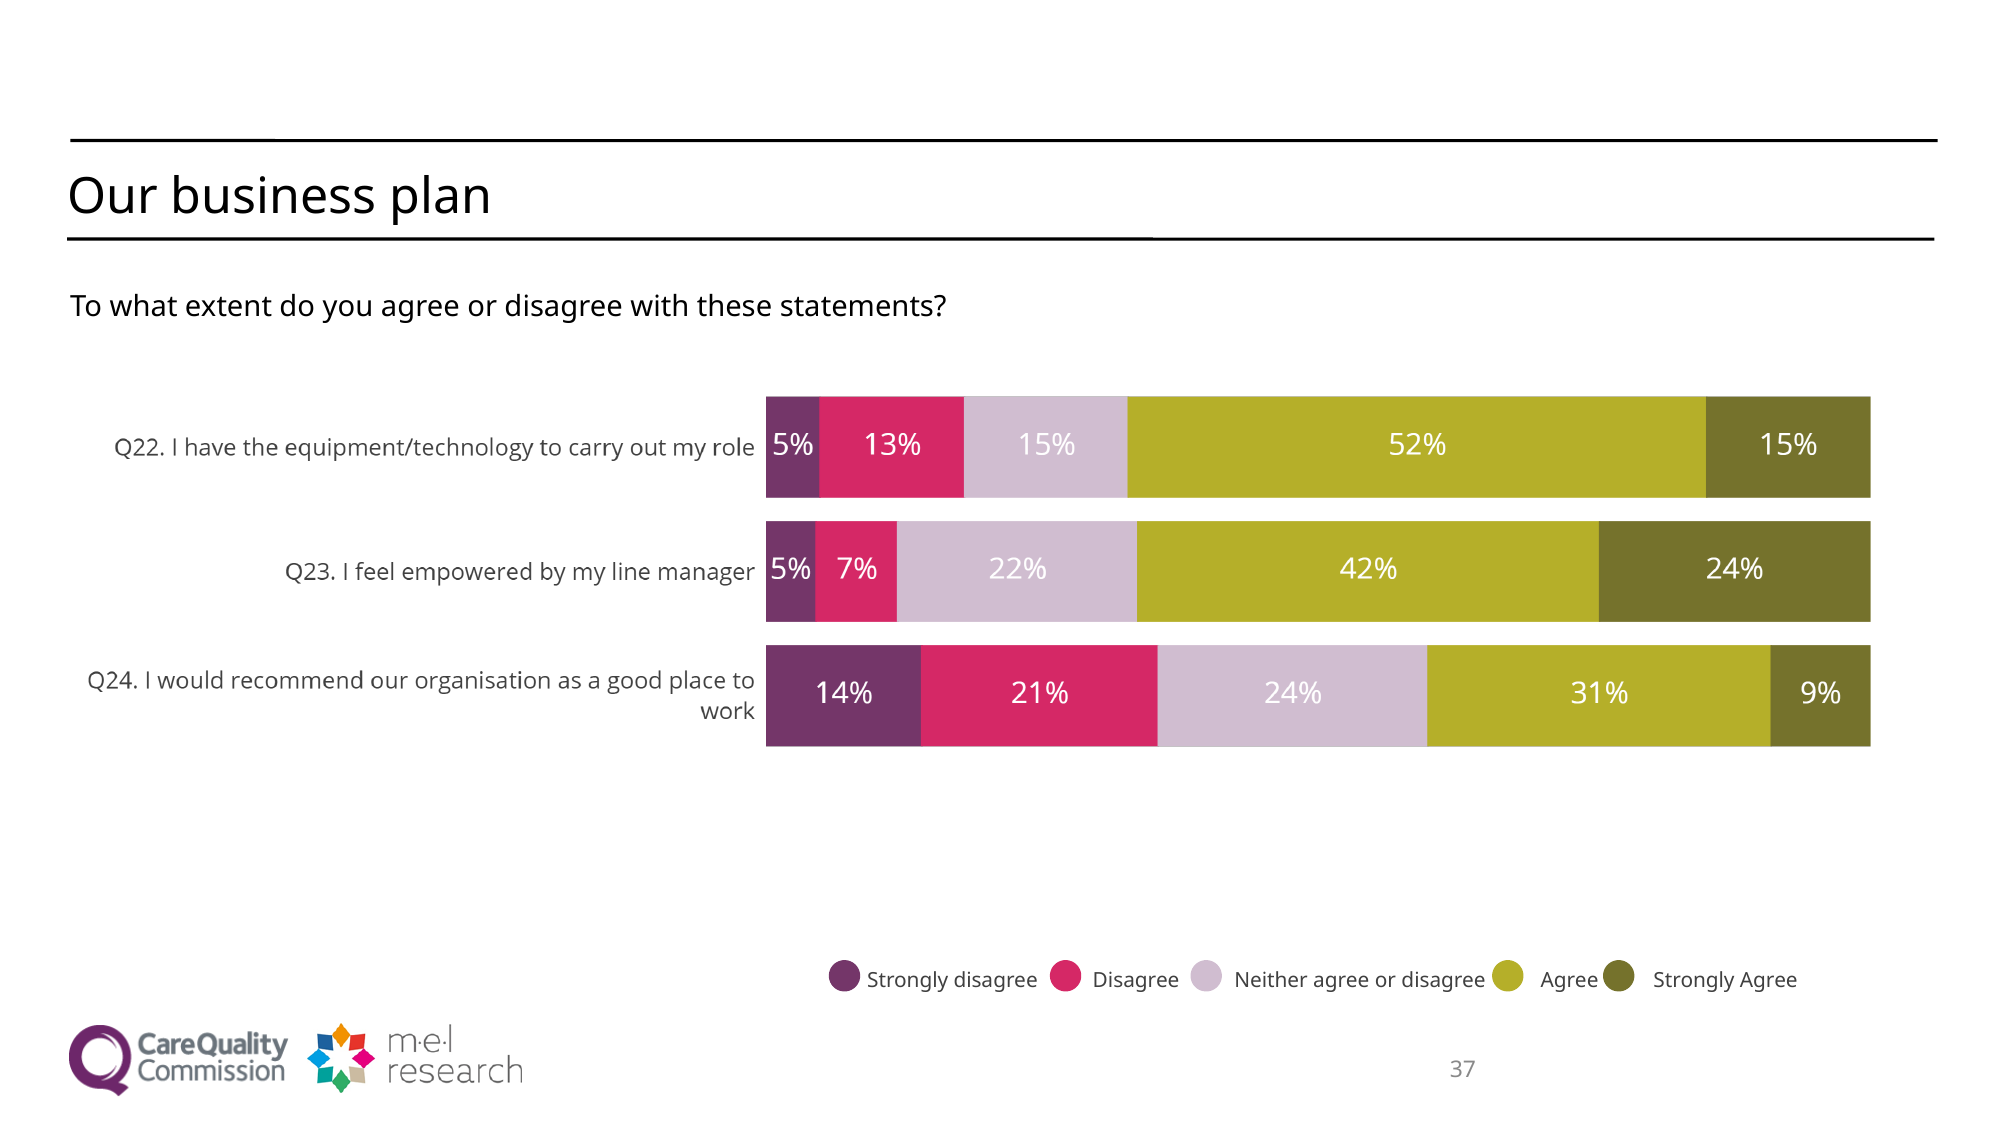

# Our business plan
To what extent do you agree or disagree with these statements?
Strongly disagree Disagree Neither agree or disagree Agree Strongly Agree